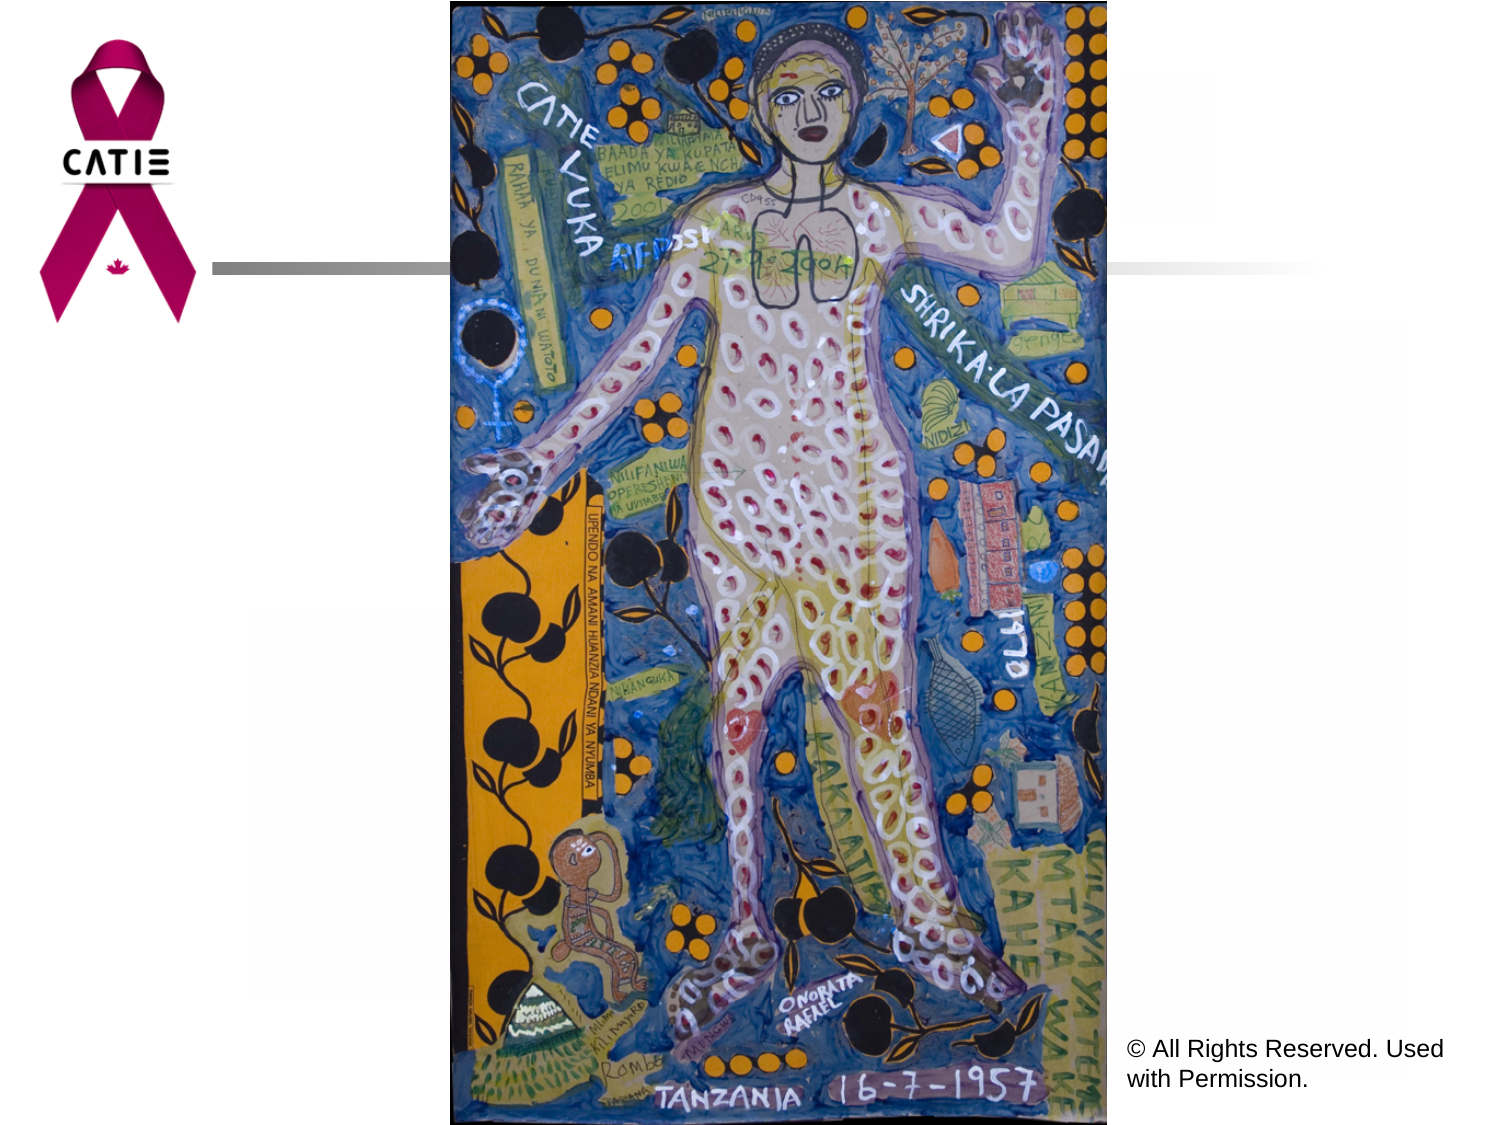

#
© All Rights Reserved. Used with Permission.